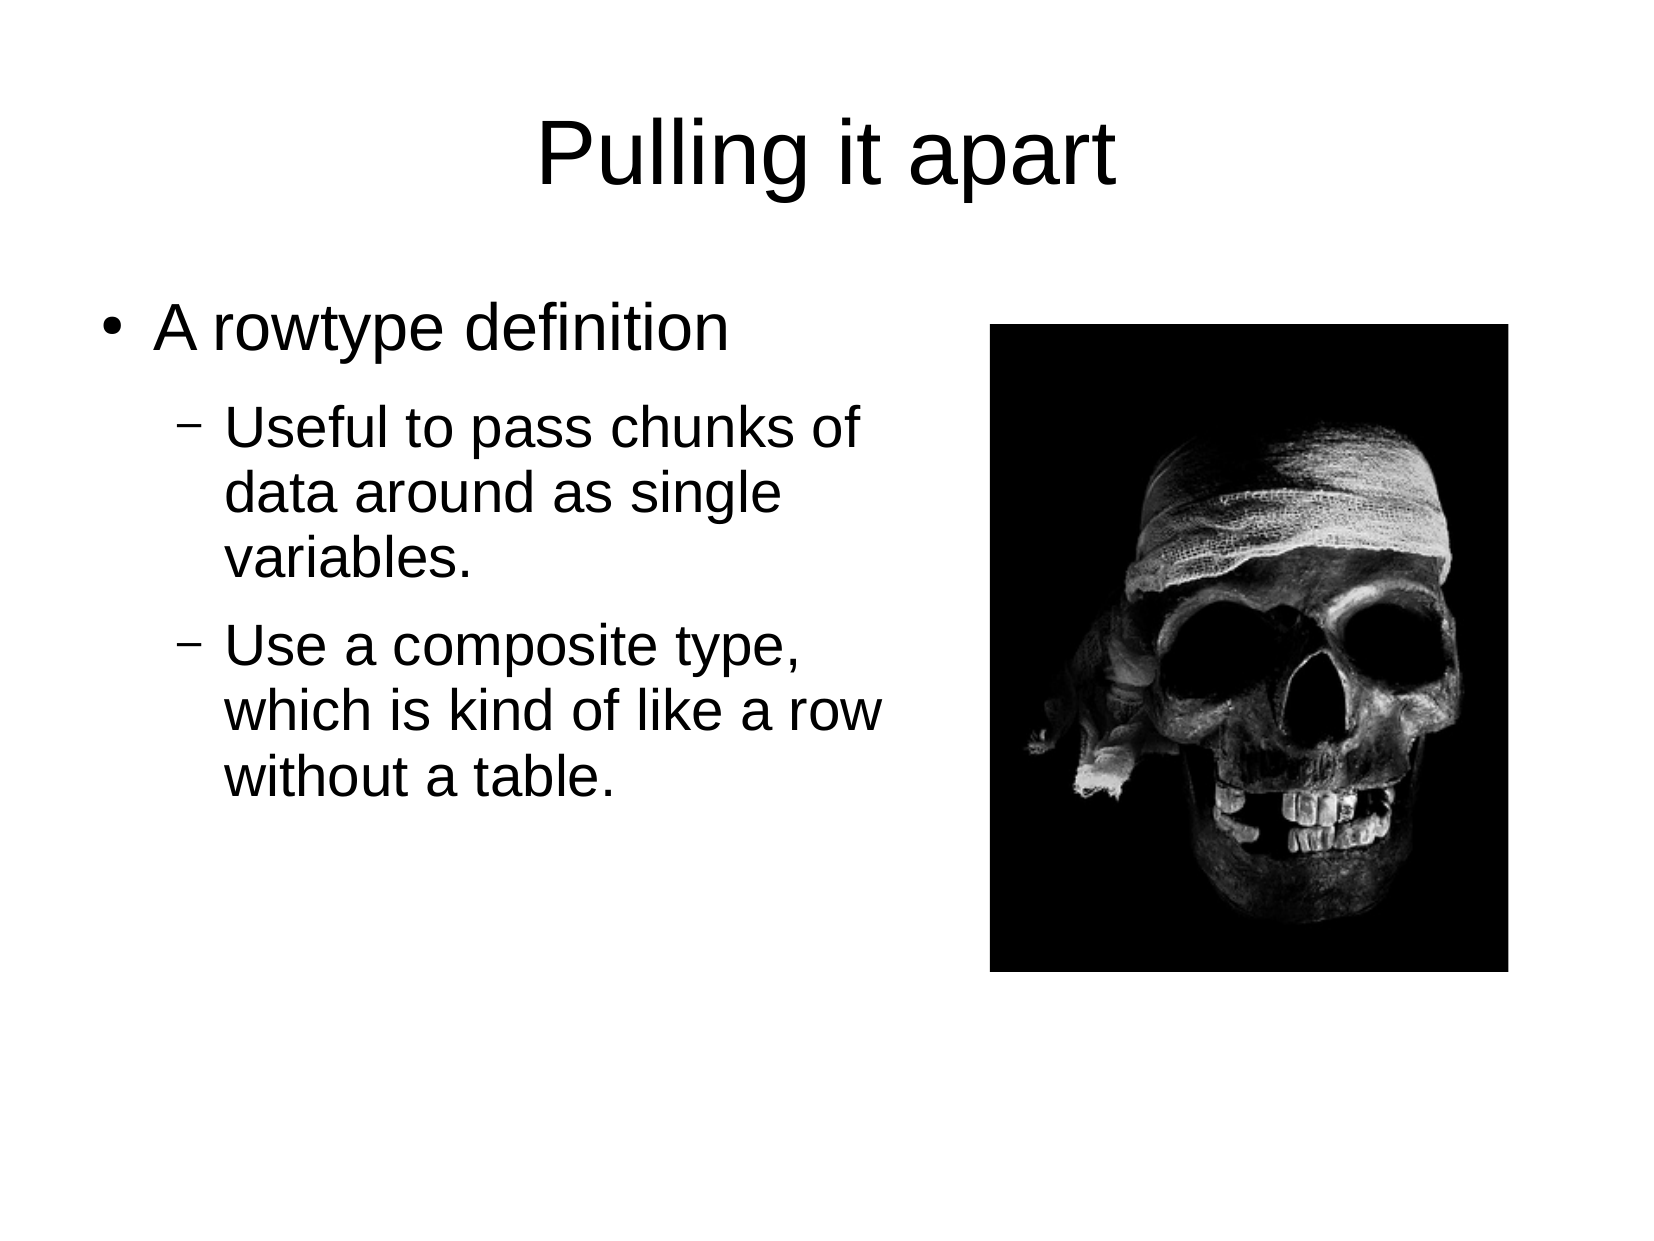

# Pulling it apart
A rowtype definition
Useful to pass chunks of data around as single variables.
Use a composite type, which is kind of like a row without a table.